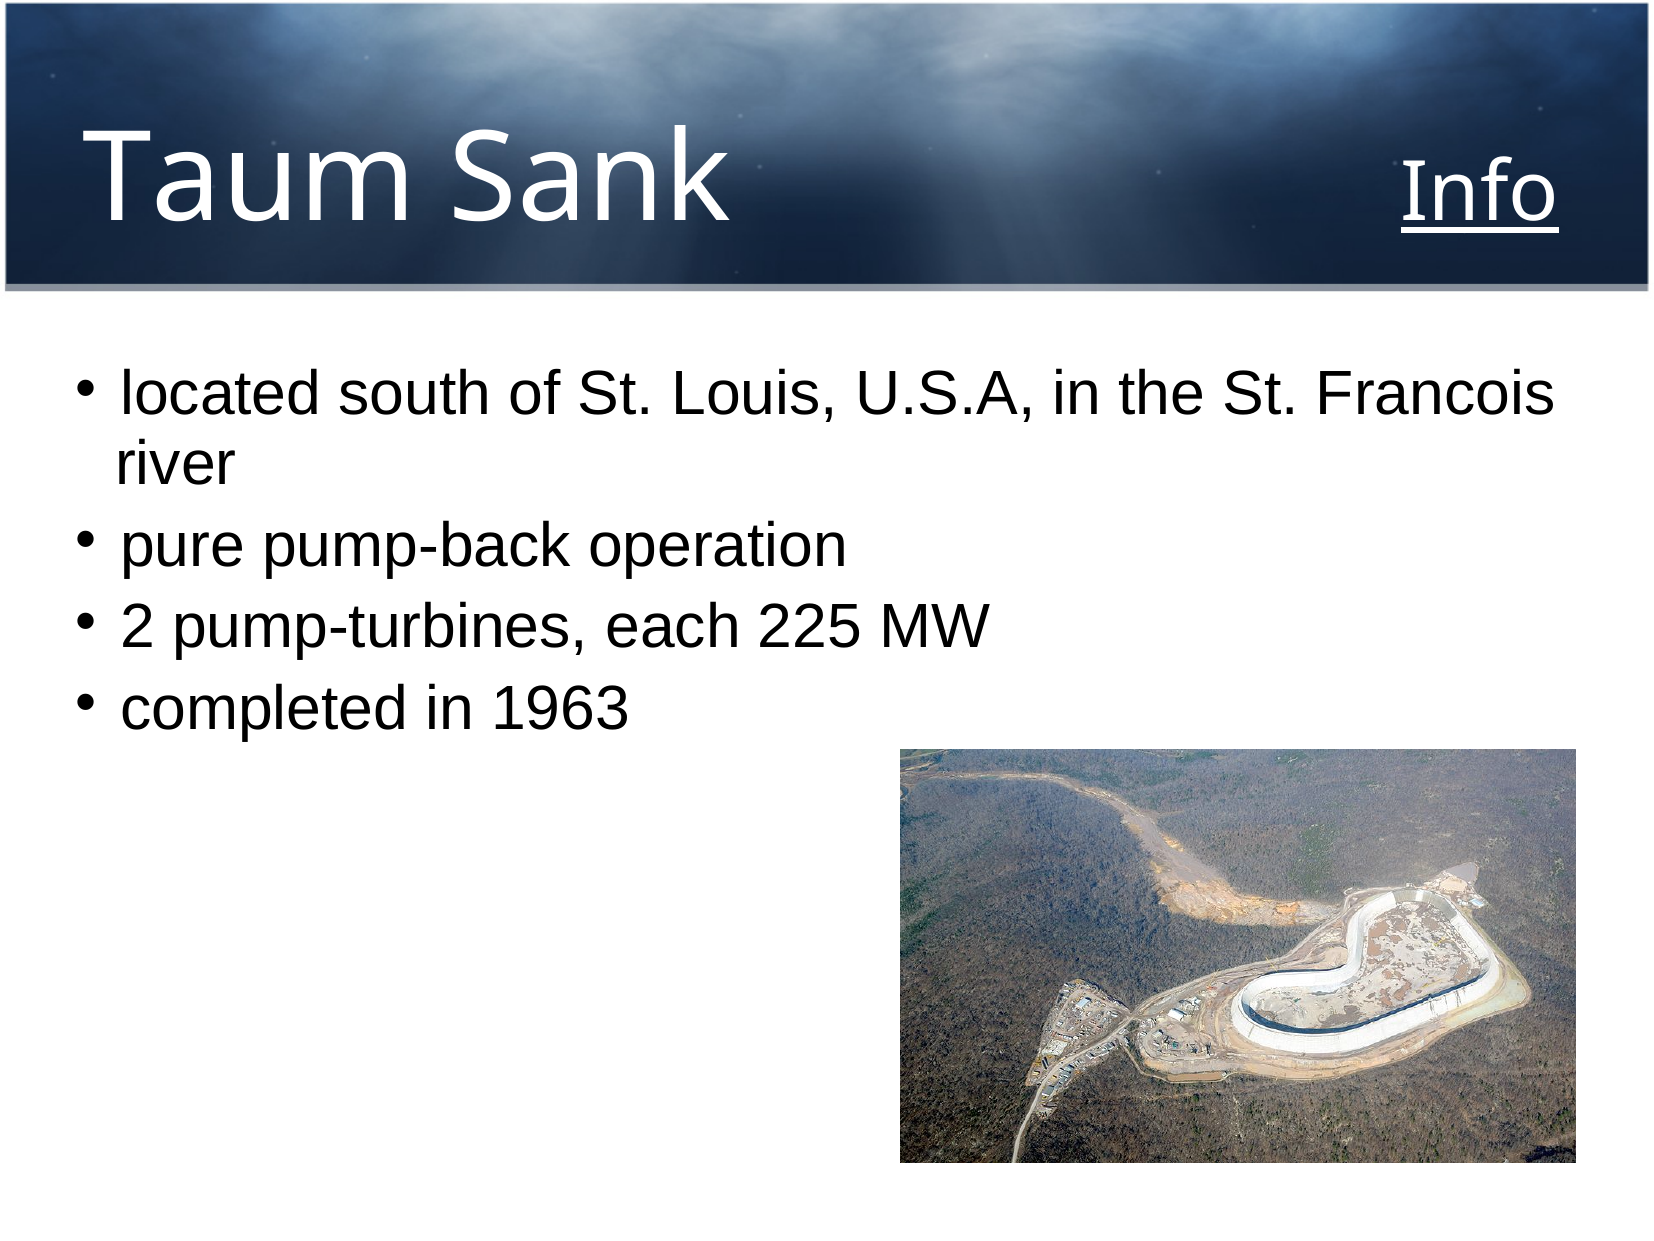

# Taum Sank Info
 located south of St. Louis, U.S.A, in the St. Francois river
 pure pump-back operation
 2 pump-turbines, each 225 MW
 completed in 1963